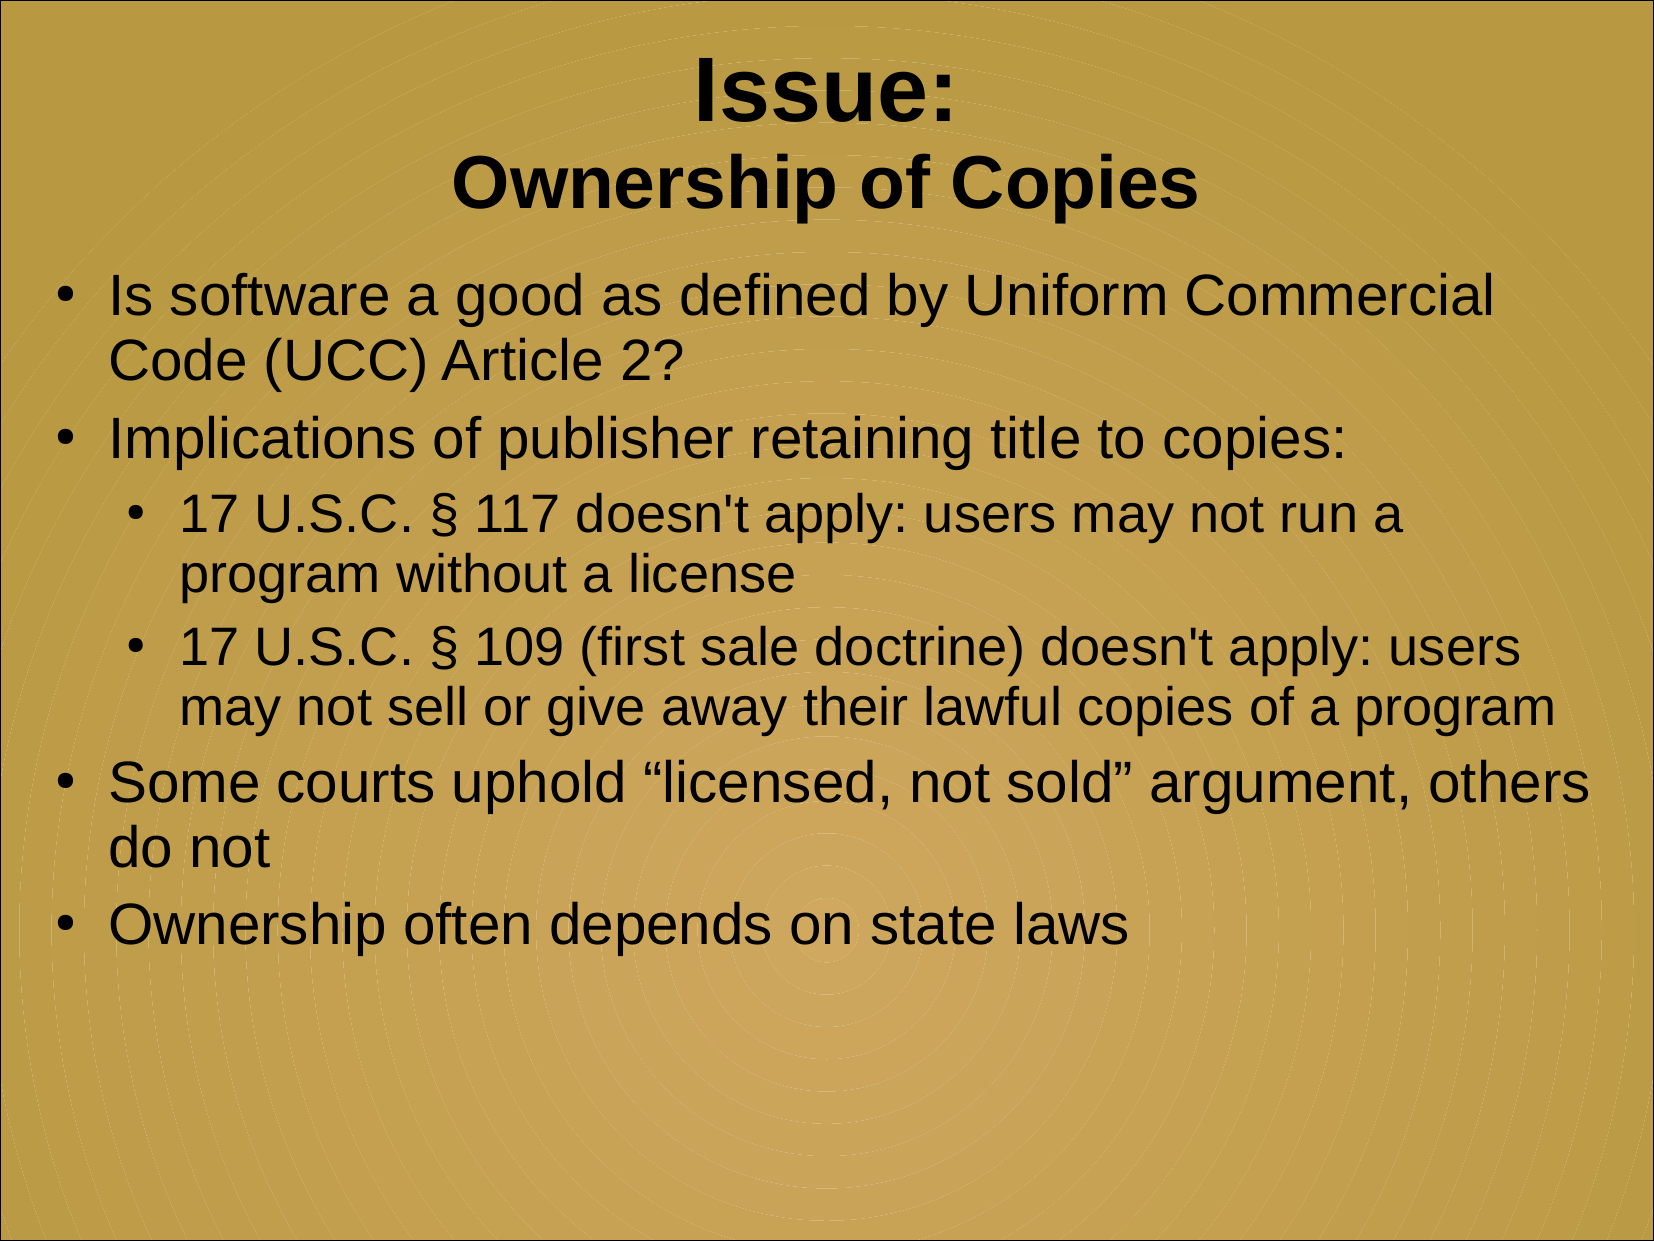

# Issue: Ownership of Copies
Is software a good as defined by Uniform Commercial Code (UCC) Article 2?
Implications of publisher retaining title to copies:
17 U.S.C. § 117 doesn't apply: users may not run a program without a license
17 U.S.C. § 109 (first sale doctrine) doesn't apply: users may not sell or give away their lawful copies of a program
Some courts uphold “licensed, not sold” argument, others do not
Ownership often depends on state laws